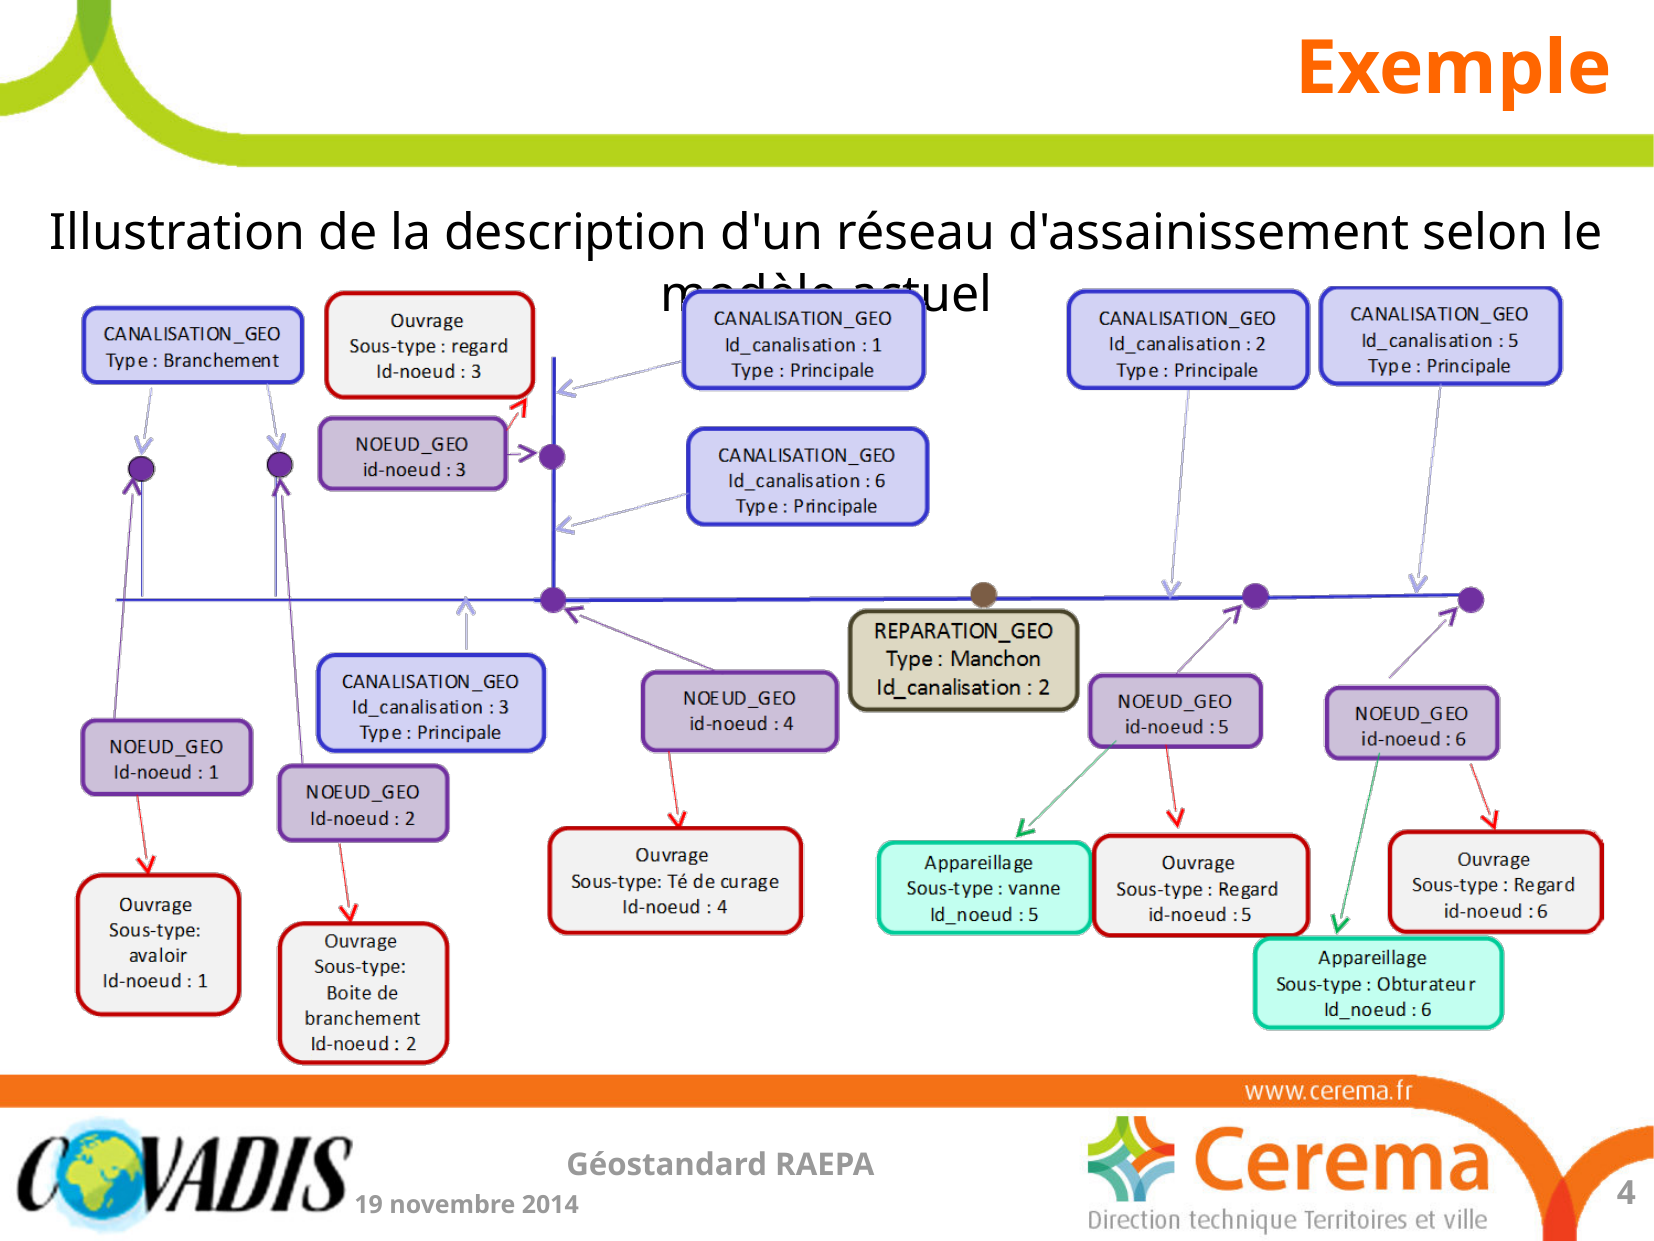

# Exemple
Illustration de la description d'un réseau d'assainissement selon le modèle actuel
Géostandard RAEPA
4
19 novembre 2014